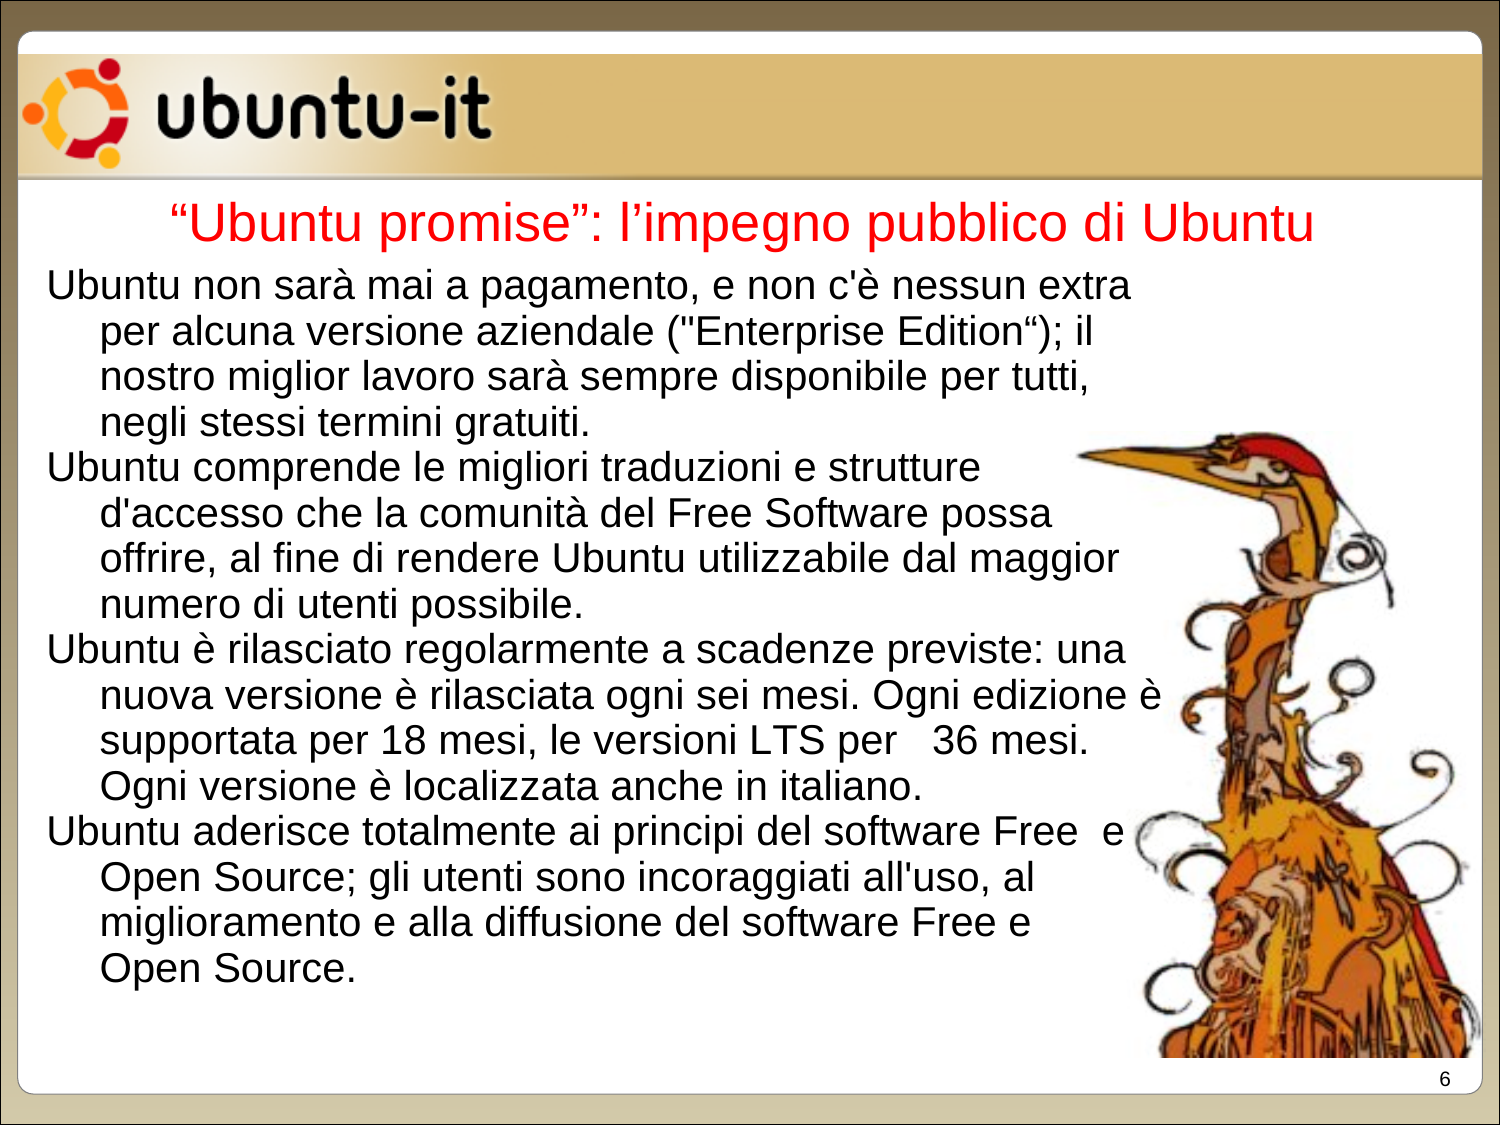

# “Ubuntu promise”: l’impegno pubblico di Ubuntu
Ubuntu non sarà mai a pagamento, e non c'è nessun extra per alcuna versione aziendale ("Enterprise Edition“); il nostro miglior lavoro sarà sempre disponibile per tutti, negli stessi termini gratuiti.
Ubuntu comprende le migliori traduzioni e strutture d'accesso che la comunità del Free Software possa offrire, al fine di rendere Ubuntu utilizzabile dal maggior numero di utenti possibile.
Ubuntu è rilasciato regolarmente a scadenze previste: una nuova versione è rilasciata ogni sei mesi. Ogni edizione è supportata per 18 mesi, le versioni LTS per 36 mesi. Ogni versione è localizzata anche in italiano.
Ubuntu aderisce totalmente ai principi del software Free e Open Source; gli utenti sono incoraggiati all'uso, al miglioramento e alla diffusione del software Free e Open Source.
6